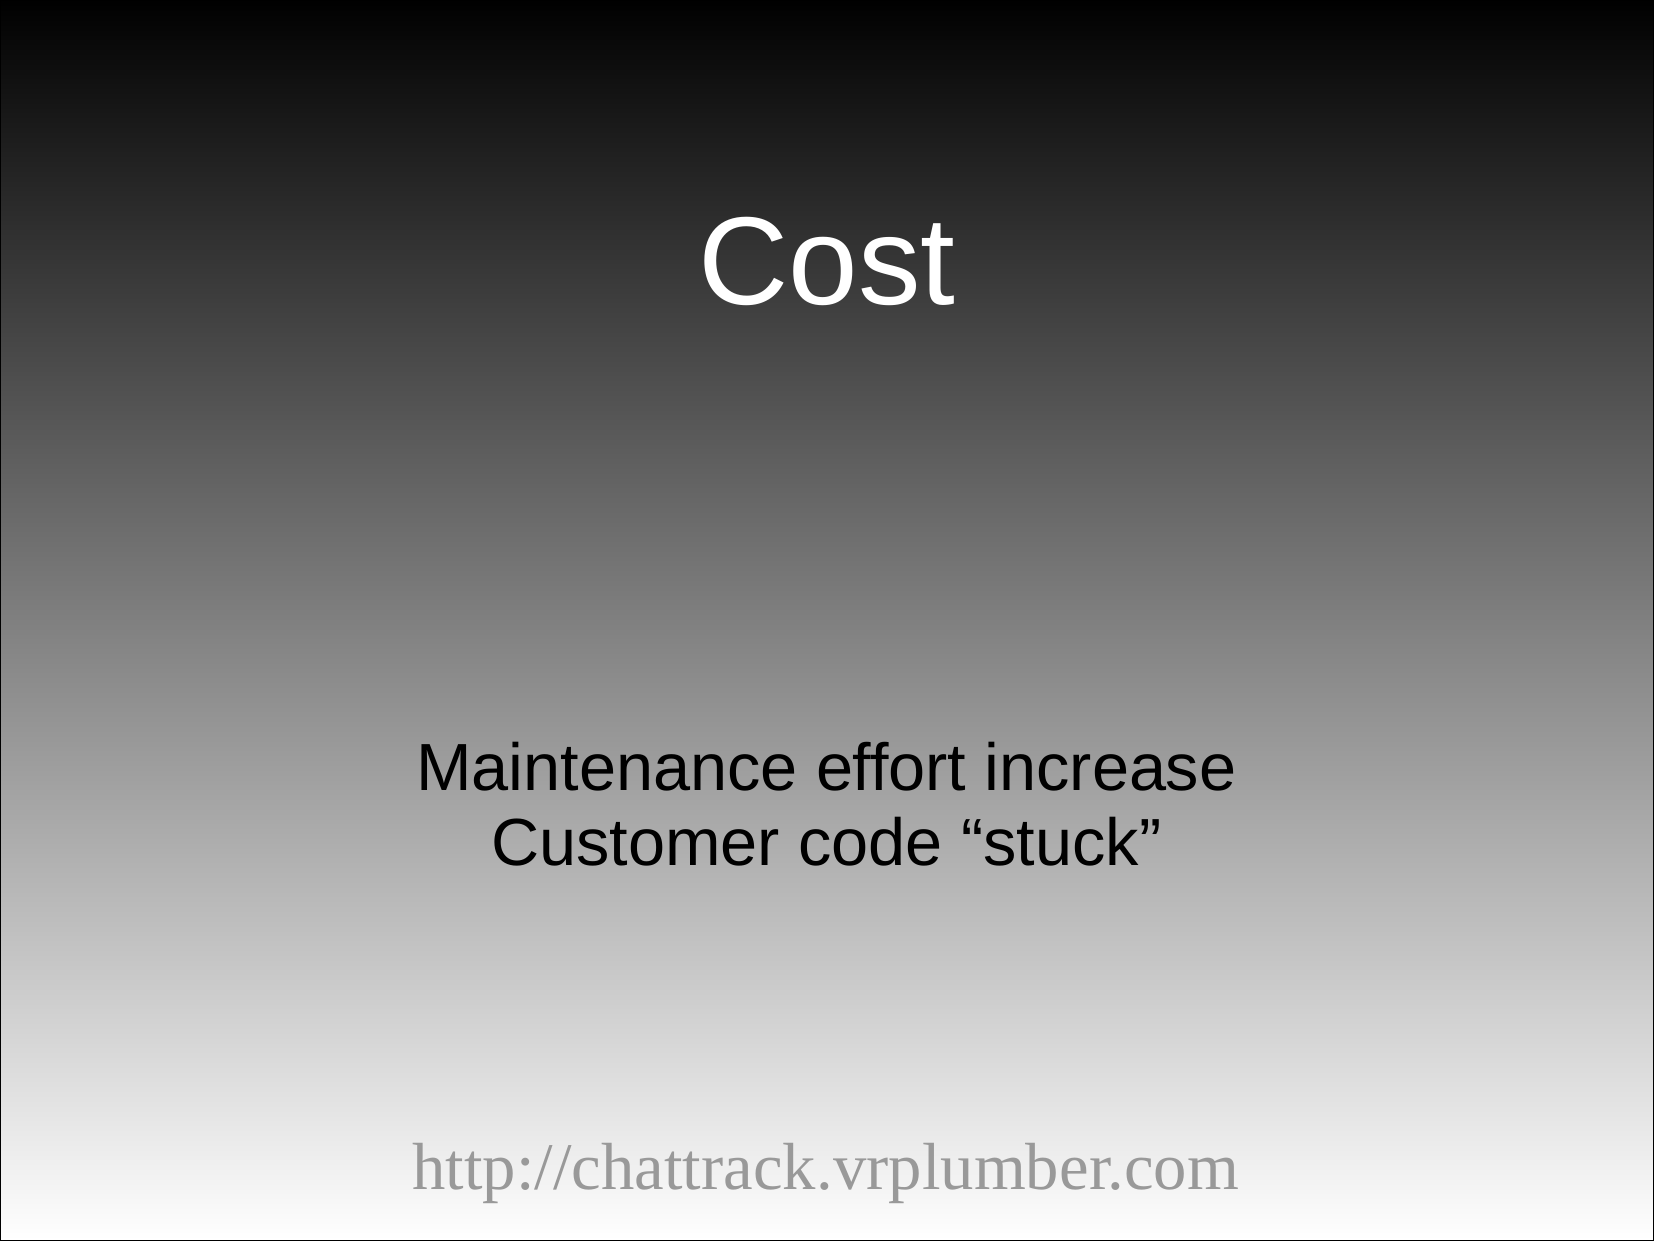

# Cost
Maintenance effort increase
Customer code “stuck”
http://chattrack.vrplumber.com
27